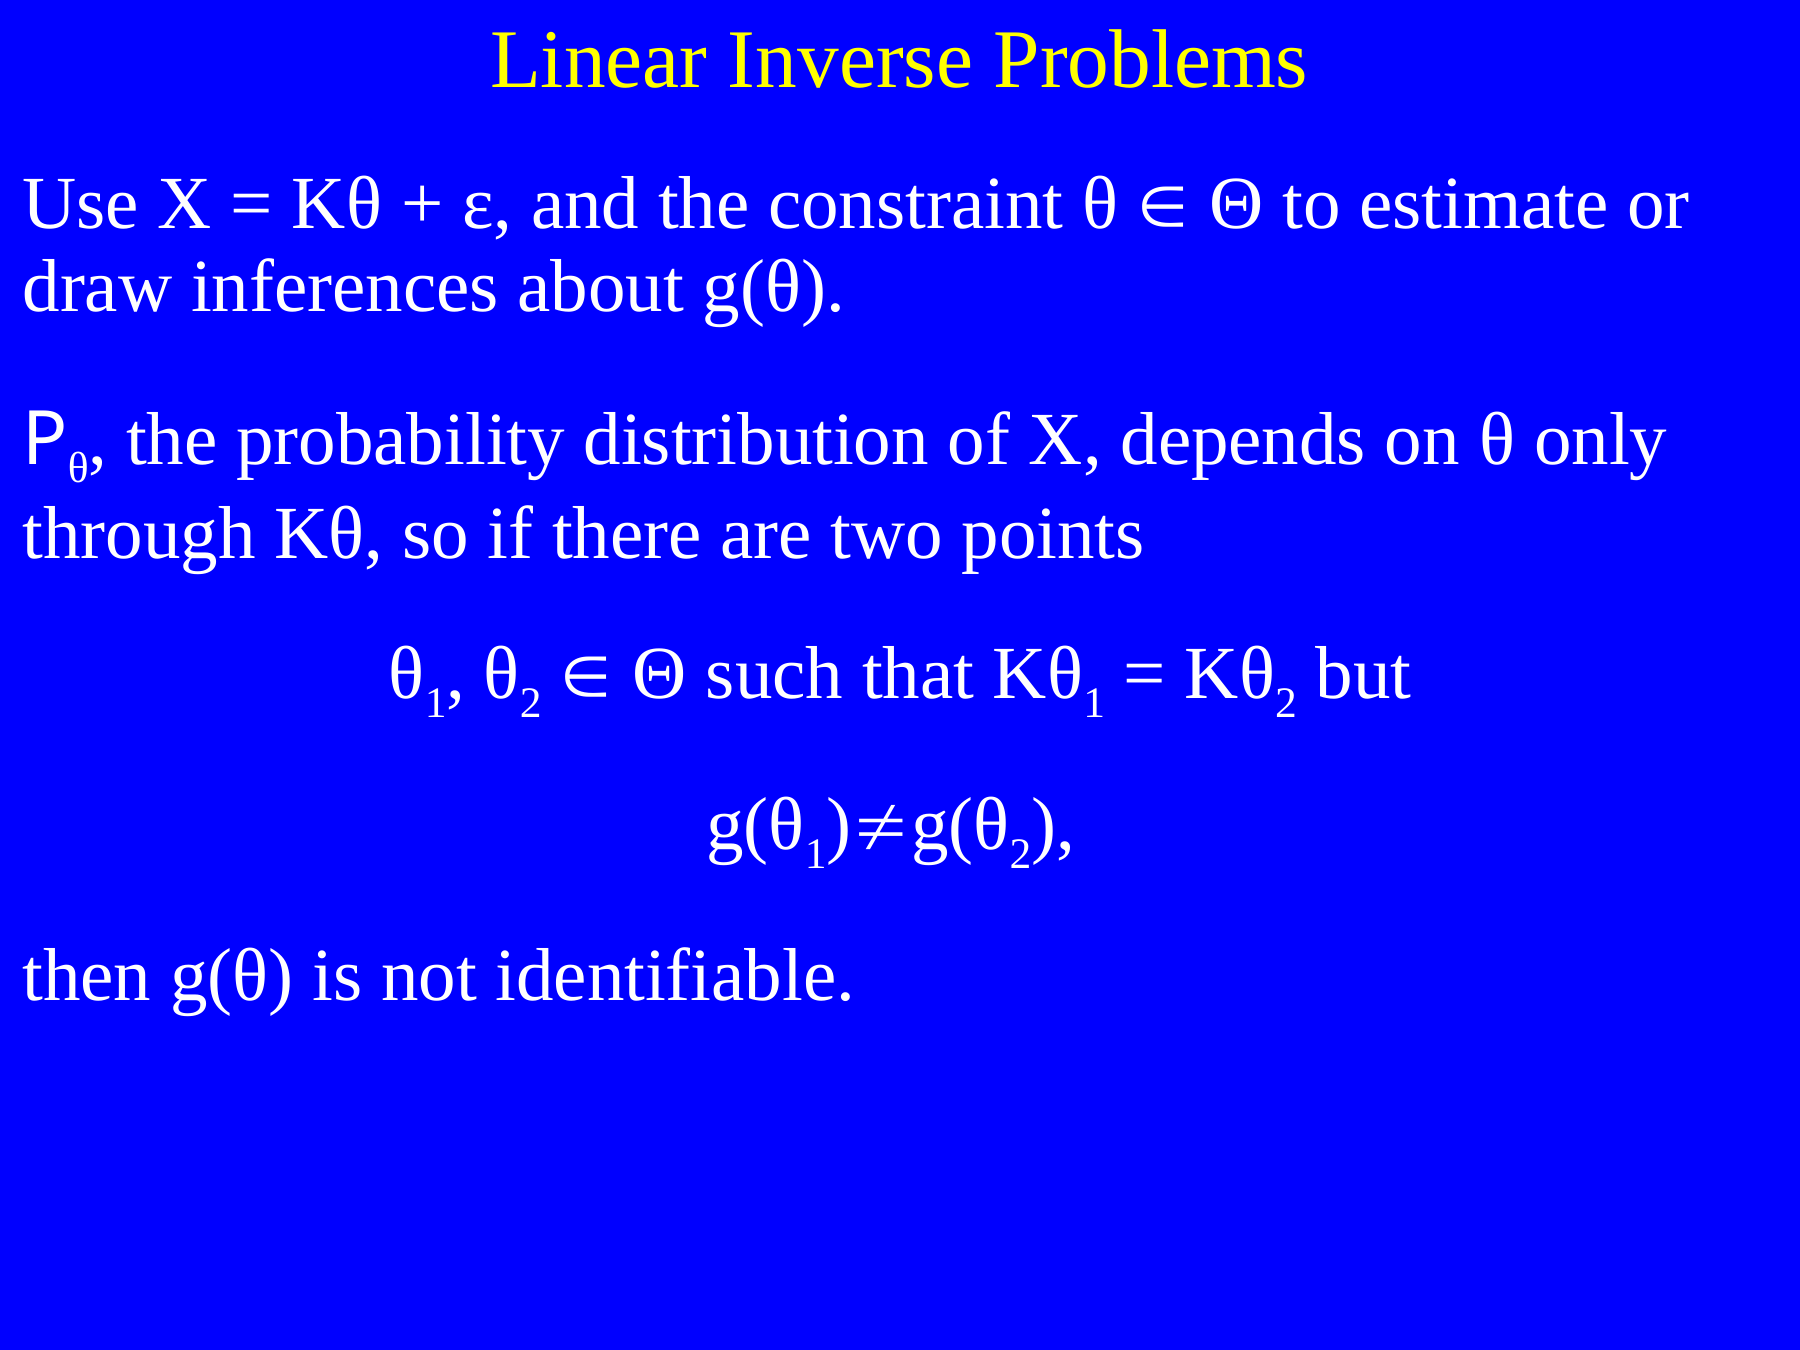

# Linear Inverse Problems
Use X = Kθ + ε, and the constraint θ  Θ to estimate or draw inferences about g(θ).
Pθ, the probability distribution of X, depends on θ only through Kθ, so if there are two points
 θ1, θ2  Θ such that Kθ1 = Kθ2 but
g(θ1)g(θ2),
then g(θ) is not identifiable.